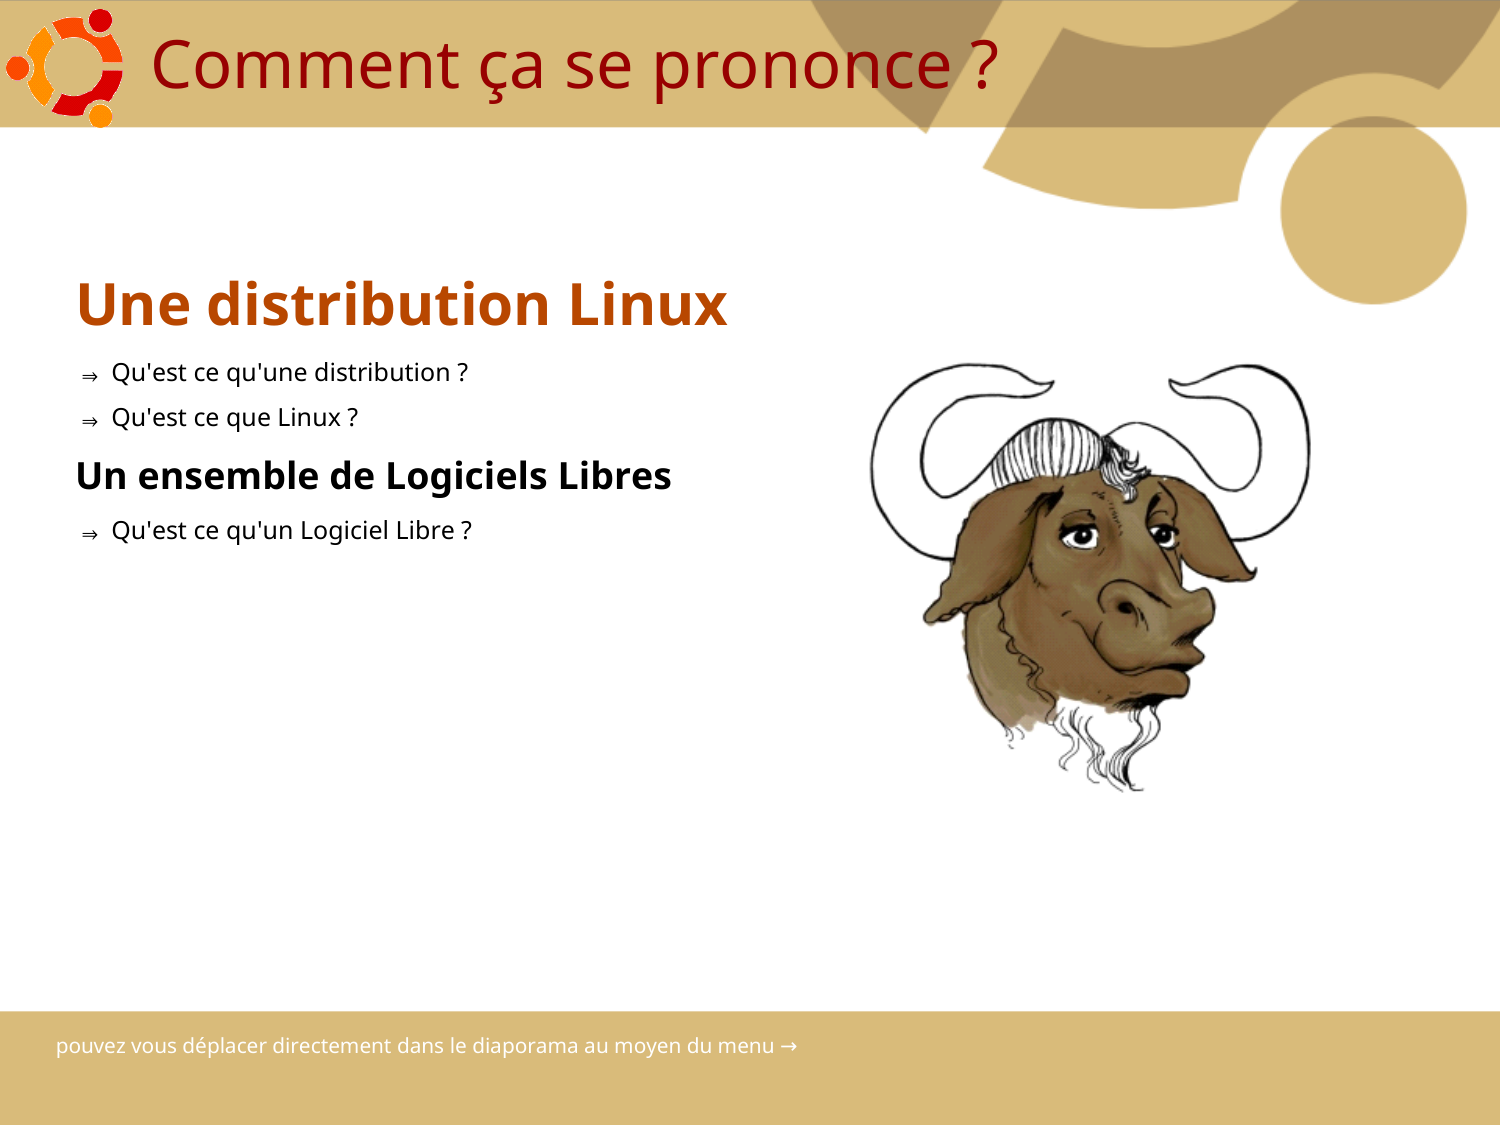

# Comment ça se prononce ?
Une distribution Linux
⇒ Qu'est ce qu'une distribution ?
⇒ Qu'est ce que Linux ?
Un ensemble de Logiciels Libres
⇒ Qu'est ce qu'un Logiciel Libre ?
pouvez vous déplacer directement dans le diaporama au moyen du menu →